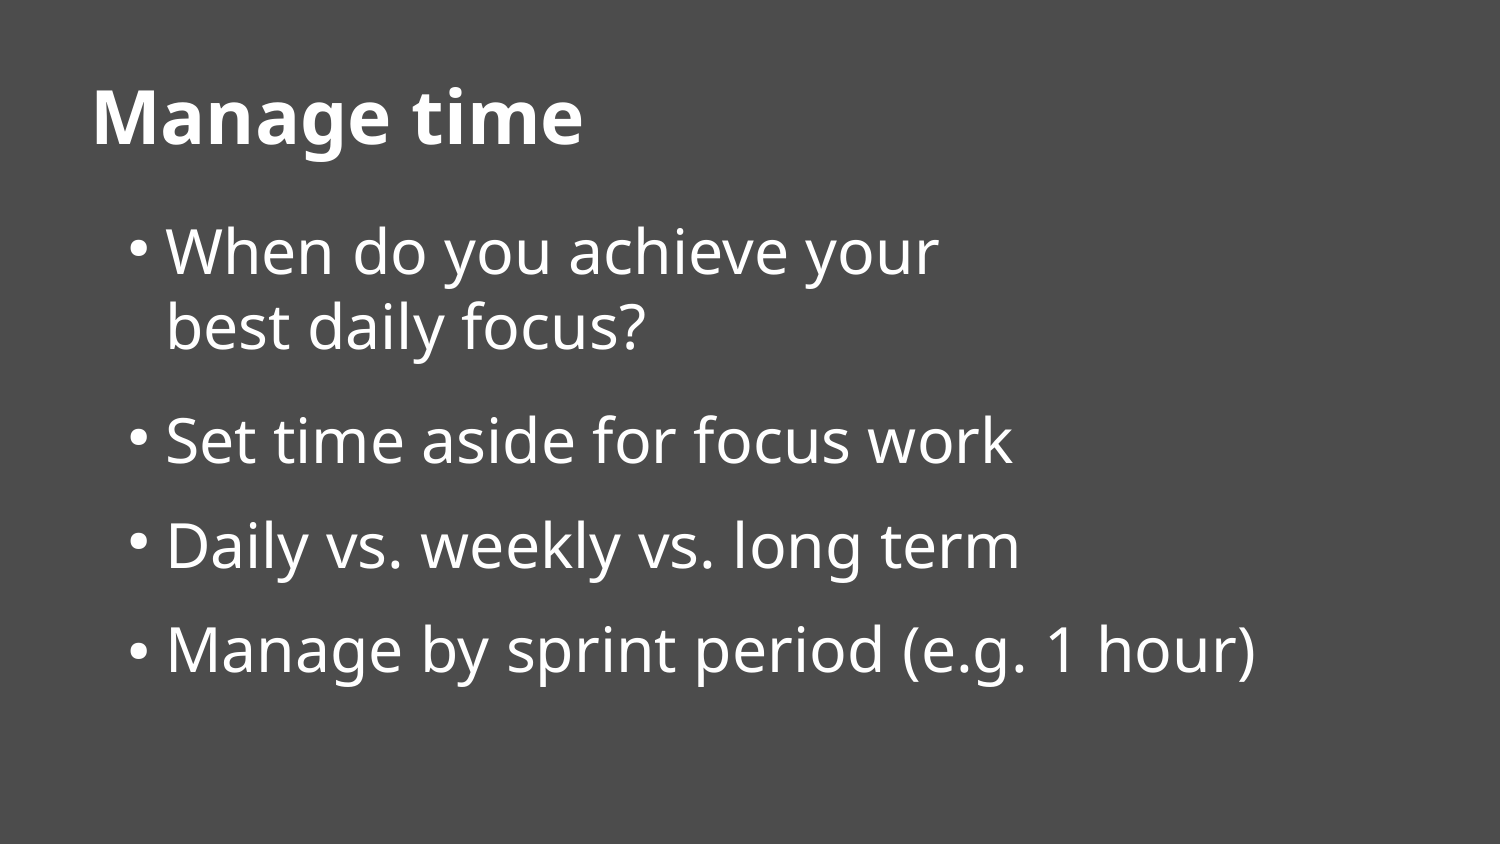

# Manage time
When do you achieve your best daily focus?
Set time aside for focus work
Daily vs. weekly vs. long term
Manage by sprint period (e.g. 1 hour)